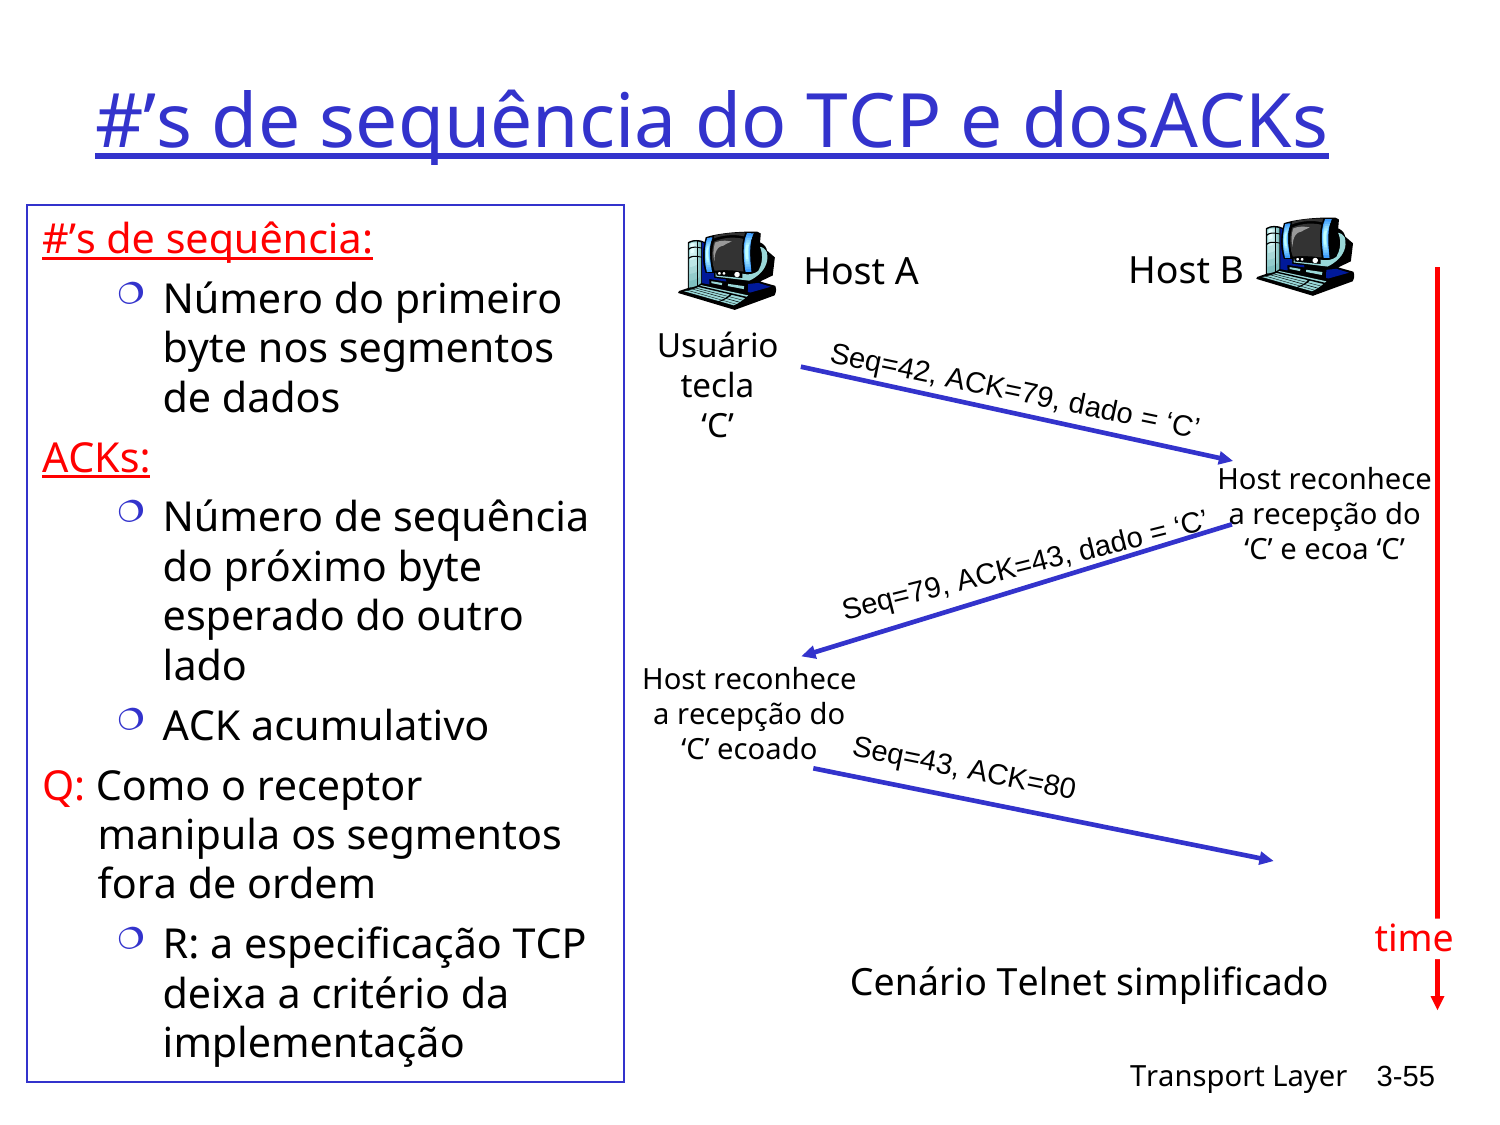

# #’s de sequência do TCP e dosACKs
#’s de sequência:
Número do primeiro byte nos segmentos de dados
ACKs:
Número de sequência do próximo byte esperado do outro lado
ACK acumulativo
Q: Como o receptor manipula os segmentos fora de ordem
R: a especificação TCP deixa a critério da implementação
Host B
Host A
Usuário
tecla
‘C’
Seq=42, ACK=79, dado = ‘C’
Host reconhece
a recepção do
‘C’ e ecoa ‘C’
Seq=79, ACK=43, dado = ‘C’
Host reconhece
a recepção do
‘C’ ecoado
Seq=43, ACK=80
time
Cenário Telnet simplificado
Transport Layer